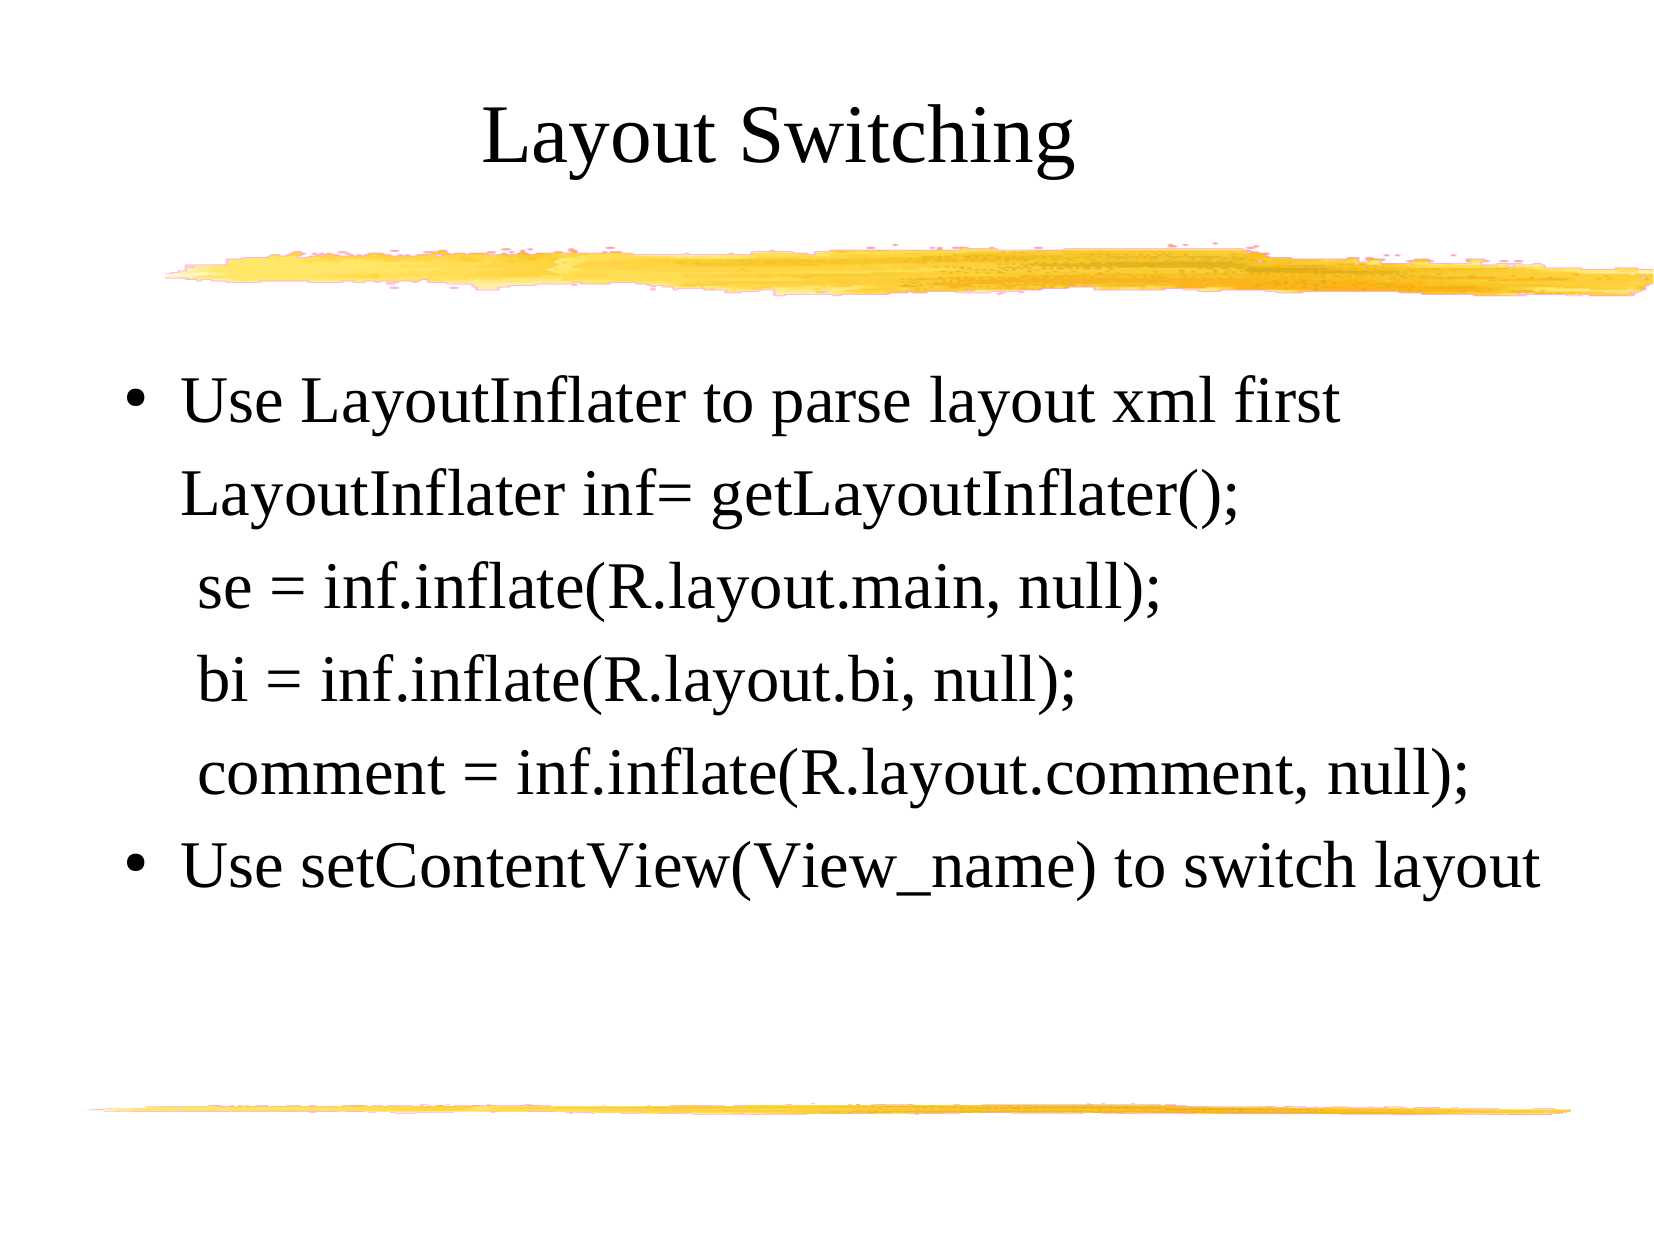

# Layout Switching
Use LayoutInflater to parse layout xml first
LayoutInflater inf= getLayoutInflater();
 se = inf.inflate(R.layout.main, null);
 bi = inf.inflate(R.layout.bi, null);
 comment = inf.inflate(R.layout.comment, null);
Use setContentView(View_name) to switch layout